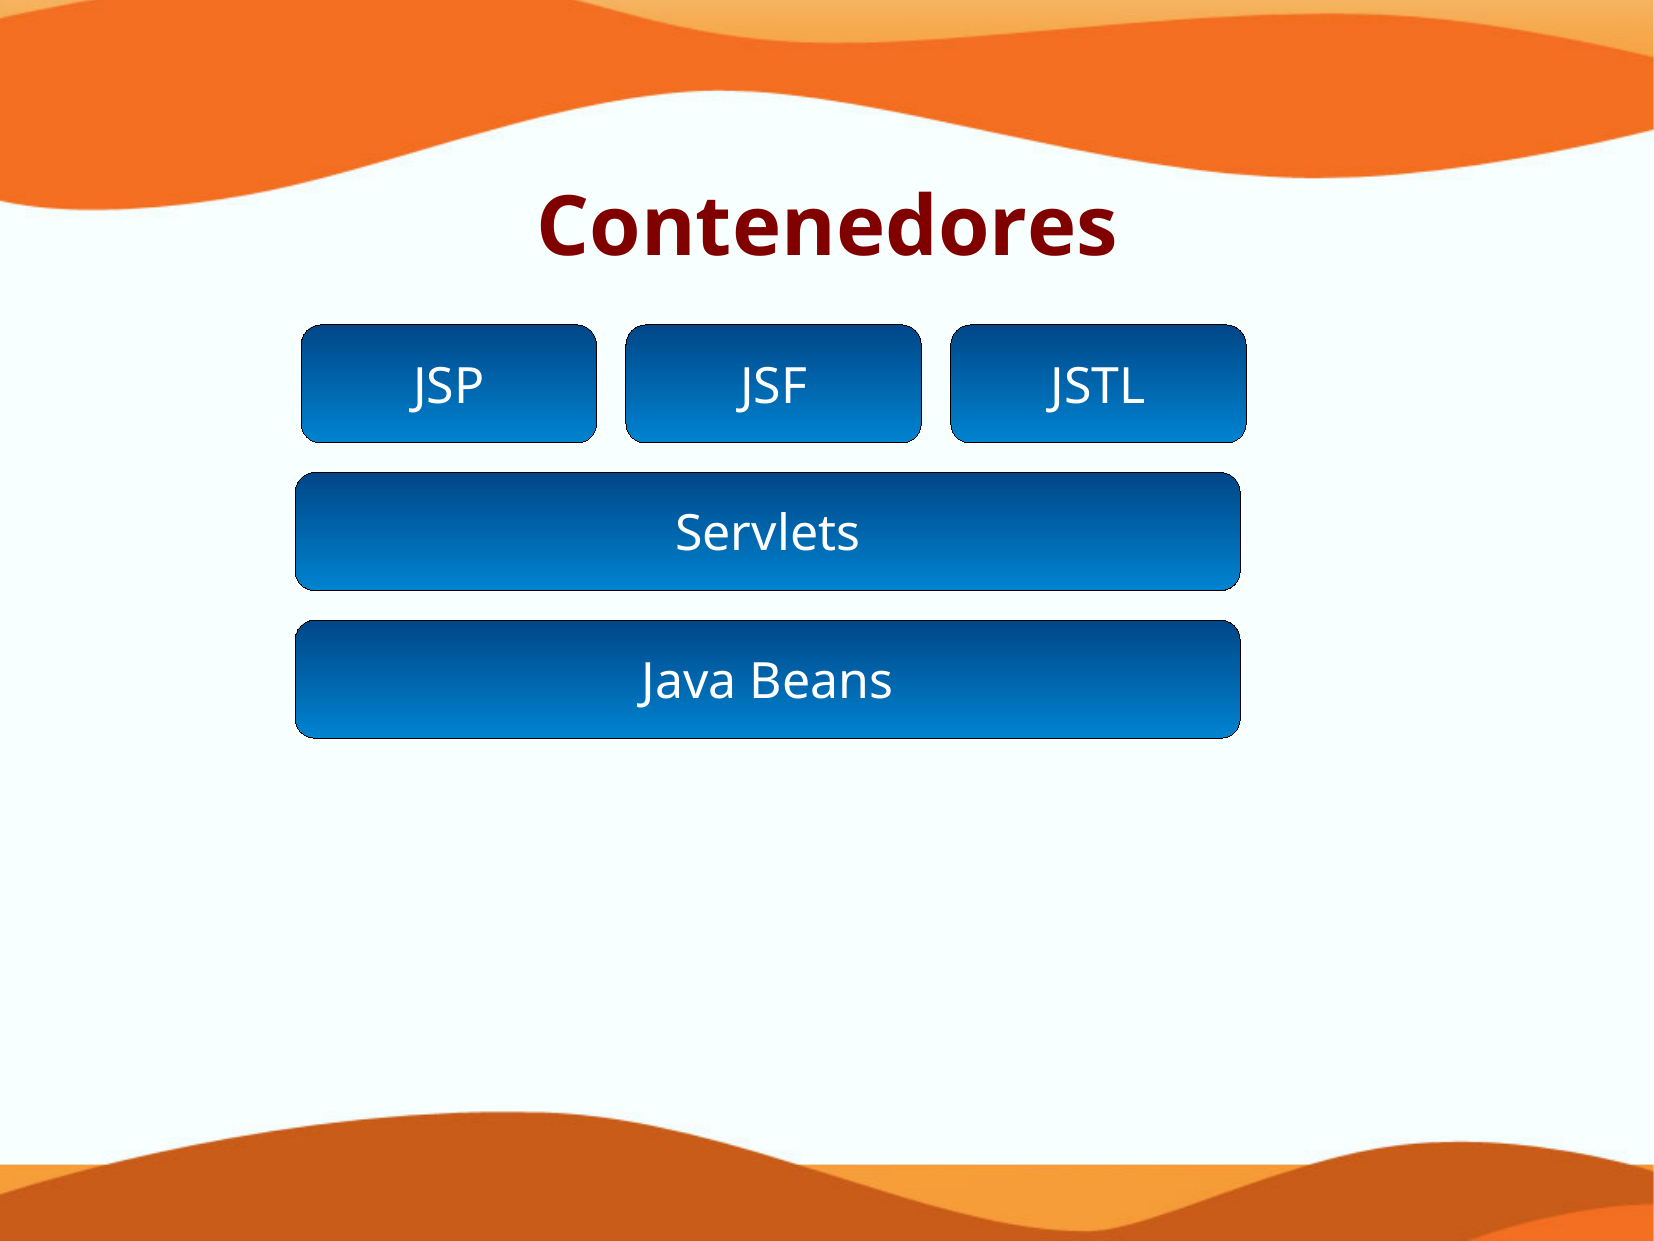

# Contenedores
JSP
JSF
JSTL
Servlets
Java Beans